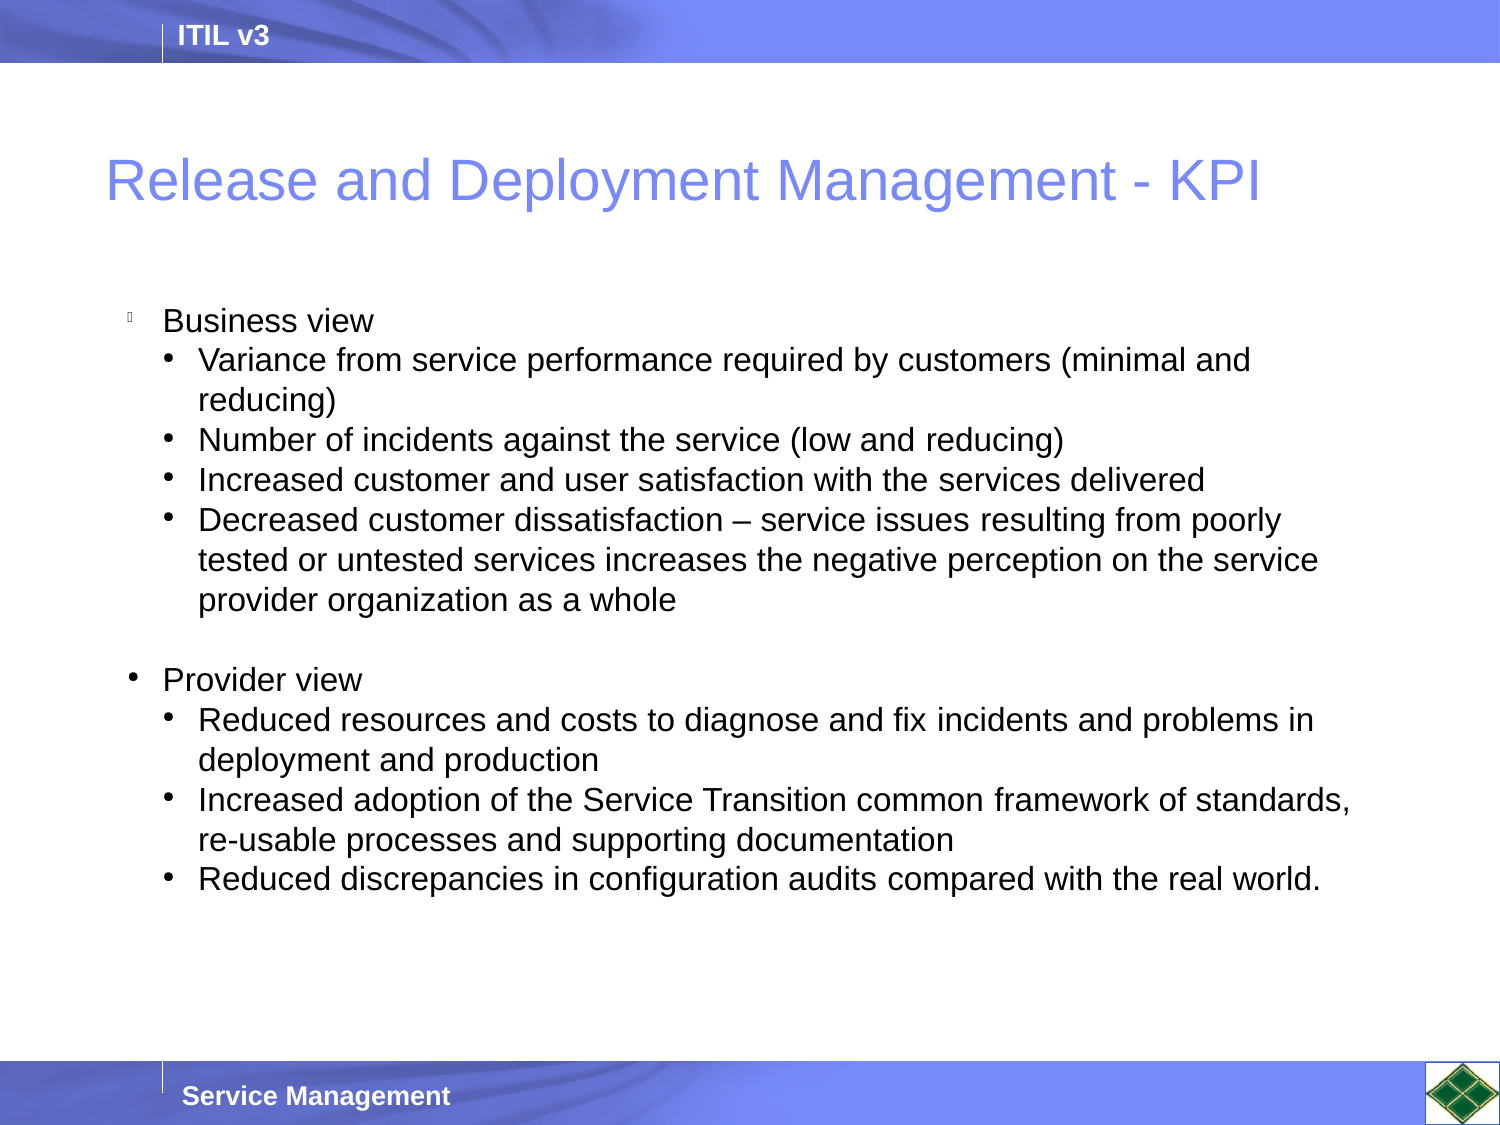

Release and Deployment Management - KPI
Business view
Variance from service performance required by customers (minimal and reducing)
Number of incidents against the service (low and reducing)
Increased customer and user satisfaction with the services delivered
Decreased customer dissatisfaction – service issues resulting from poorly tested or untested services increases the negative perception on the service provider organization as a whole
Provider view
Reduced resources and costs to diagnose and fix incidents and problems in deployment and production
Increased adoption of the Service Transition common framework of standards, re-usable processes and supporting documentation
Reduced discrepancies in configuration audits compared with the real world.